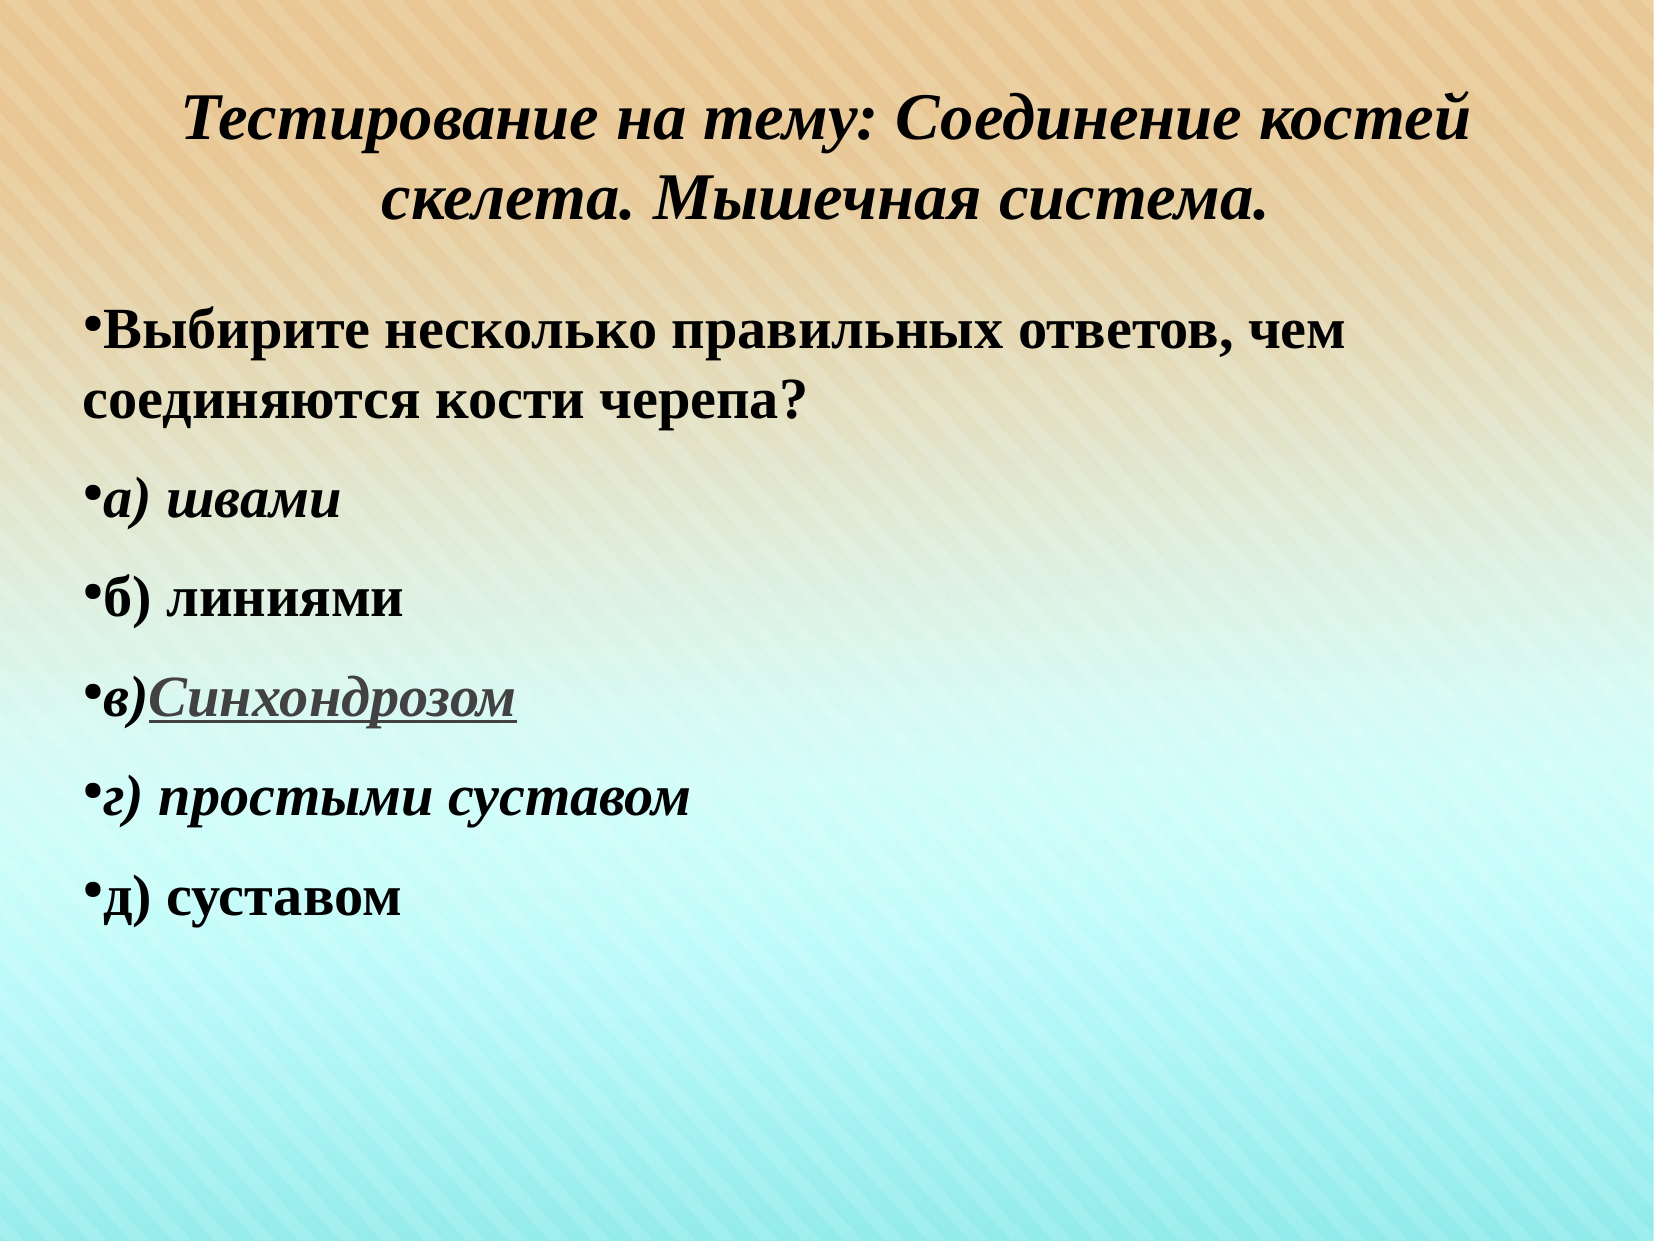

# Тестирование на тему: Соединение костей скелета. Мышечная система.
Выбирите несколько правильных ответов, чем соединяются кости черепа?
а) швами
б) линиями
в)Синхондрозом
г) простыми суставом
д) суставом